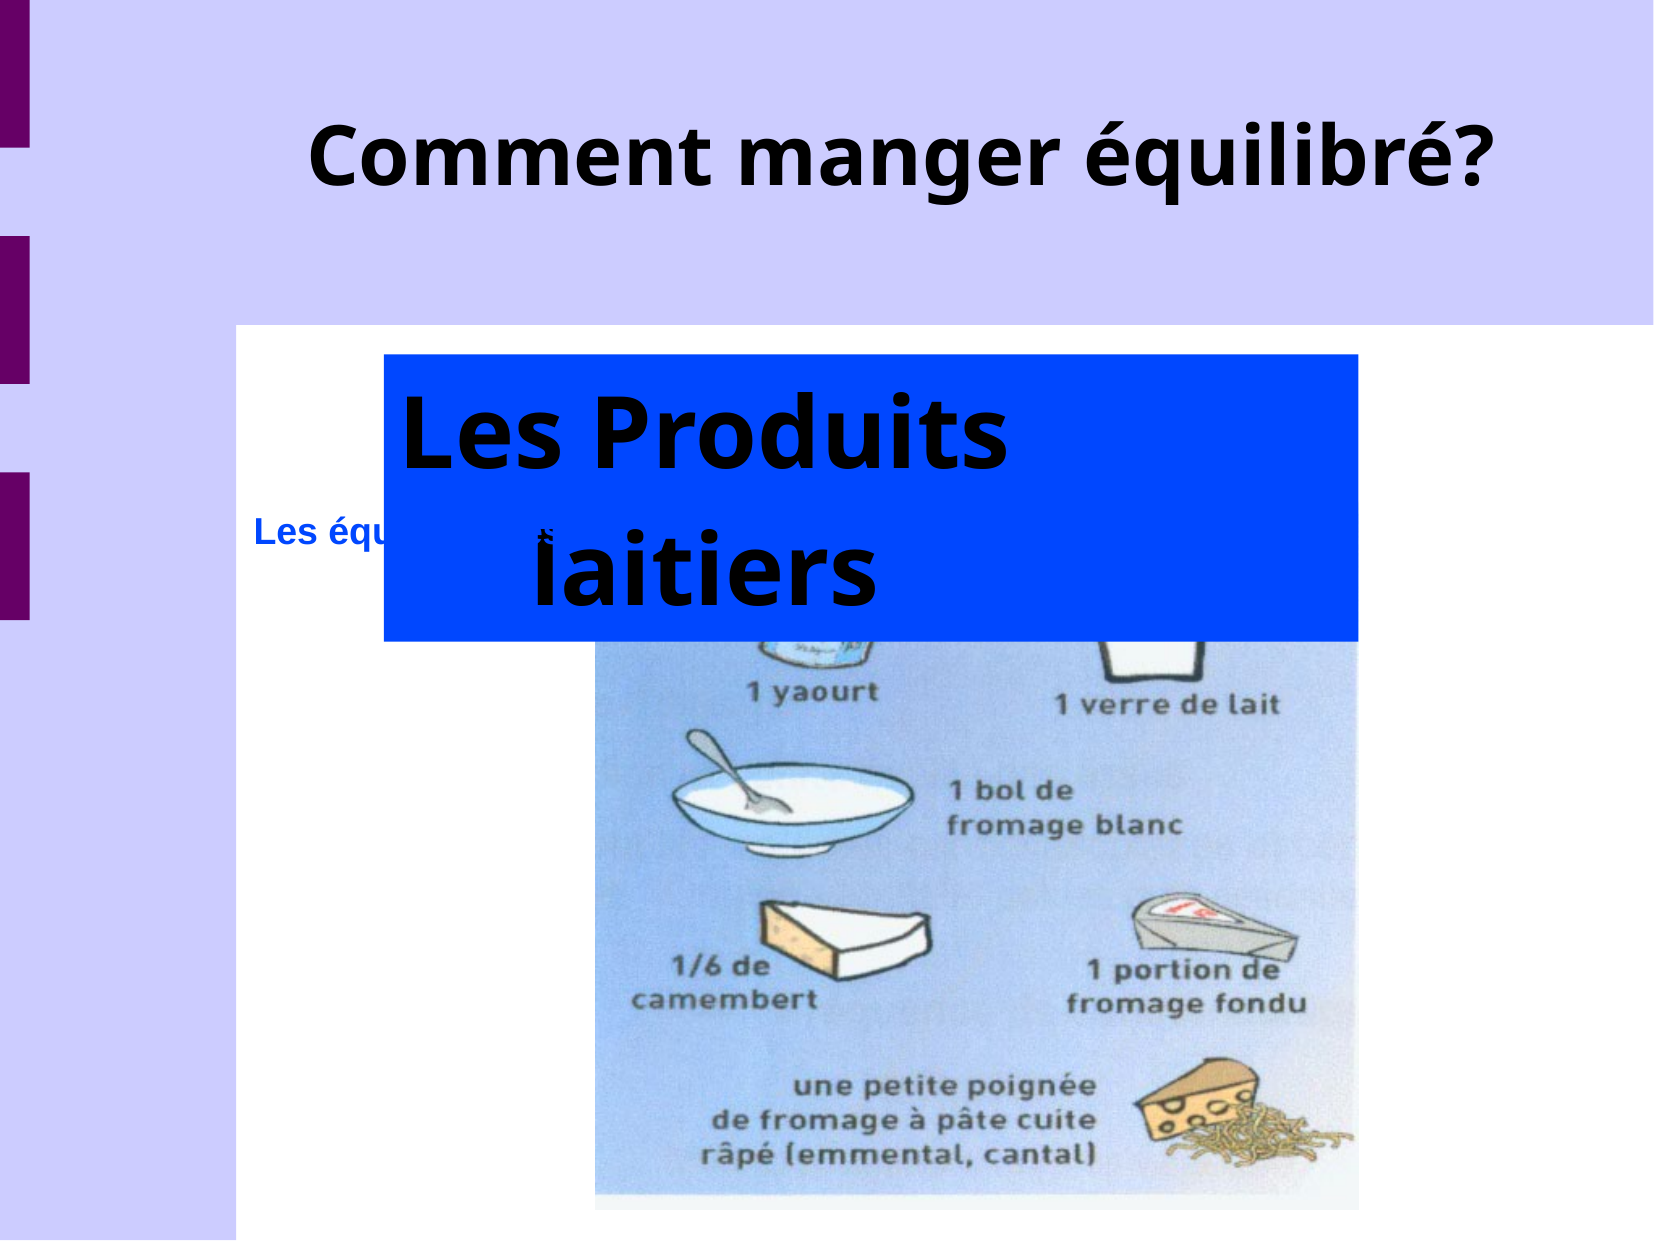

Comment manger équilibré?
Les Produits laitiers
Les équivalences: